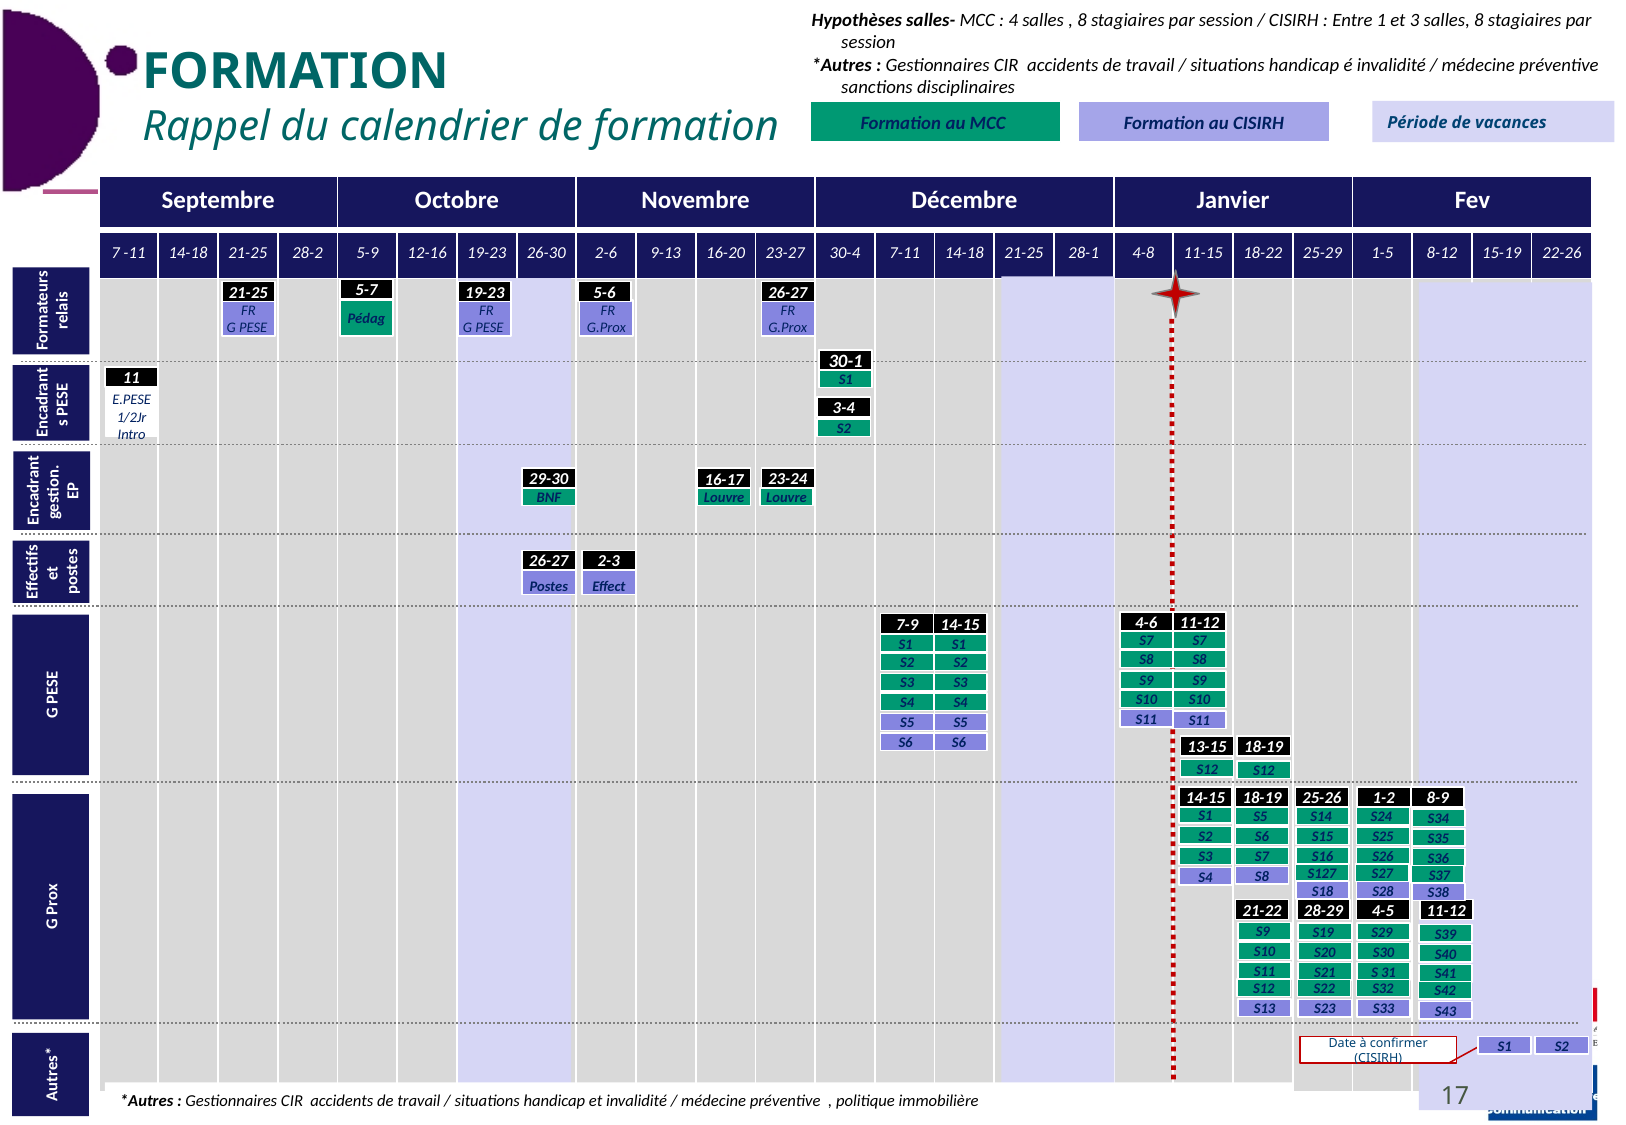

Hypothèses salles- MCC : 4 salles , 8 stagiaires par session / CISIRH : Entre 1 et 3 salles, 8 stagiaires par session
*Autres : Gestionnaires CIR accidents de travail / situations handicap é invalidité / médecine préventive sanctions disciplinaires
# FORMATION Rappel du calendrier de formation
Formation au MCC
Formation au CISIRH
Période de vacances
| Septembre | | | | Octobre | | | | Novembre | | | | Décembre | | | | | Janvier | | | | Fev | | | |
| --- | --- | --- | --- | --- | --- | --- | --- | --- | --- | --- | --- | --- | --- | --- | --- | --- | --- | --- | --- | --- | --- | --- | --- | --- |
| 7 -11 | 14-18 | 21-25 | 28-2 | 5-9 | 12-16 | 19-23 | 26-30 | 2-6 | 9-13 | 16-20 | 23-27 | 30-4 | 7-11 | 14-18 | 21-25 | 28-1 | 4-8 | 11-15 | 18-22 | 25-29 | 1-5 | 8-12 | 15-19 | 22-26 |
| | | | | | | | | | | | | | | | | | | | | | | | | |
Formateurs relais
5-7
21-25
19-23
5-6
26-27
FR
G PESE
Pédag
 FR
G PESE
 FR G.Prox
FR G.Prox
30-1
Encadrants PESE
11
S1
E.PESE
1/2Jr
Intro
3-4
S2
Encadrant gestion.
EP
29-30
23-24
16-17
BNF
Louvre
Louvre
Effectifs et
postes
26-27
2-3
Postes
Effect
4-6
11-12
7-9
14-15
S7
S7
S1
S1
S8
S8
S2
S2
G PESE
S9
S9
S3
S3
S10
S10
S4
S4
S11
S11
S5
S5
S6
S6
13-15
18-19
S12
S12
8-9
14-15
18-19
25-26
1-2
S1
S14
S5
S24
S34
S2
S15
S6
S25
S35
S16
S3
S7
S26
S36
S127
S27
 S37
S8
S4
G Prox
S18
S28
S38
21-22
28-29
4-5
11-12
S9
S19
S29
S39
S10
S20
S30
S40
S11
S21
S 31
S41
S12
S22
S32
S42
S13
S23
S33
S43
Autres*
Date à confirmer
(CISIRH)
S1
S2
*Autres : Gestionnaires CIR accidents de travail / situations handicap et invalidité / médecine préventive , politique immobilière